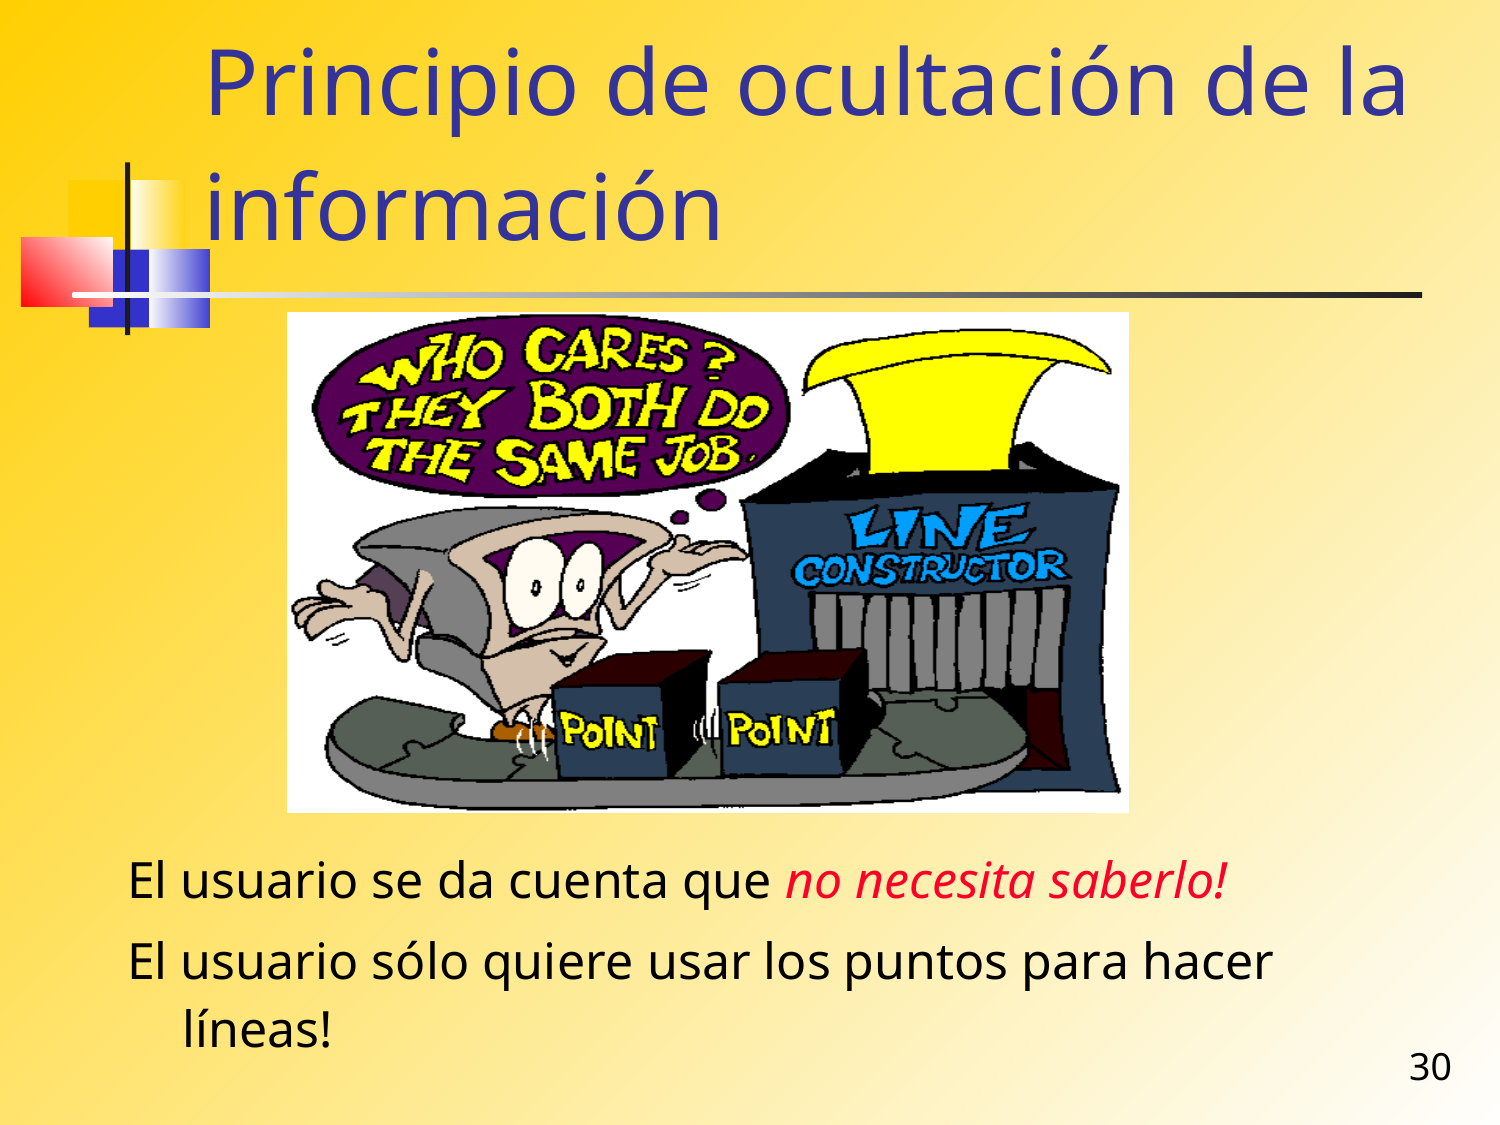

# Principio de ocultación de la información
El usuario se da cuenta que no necesita saberlo!
El usuario sólo quiere usar los puntos para hacer líneas!
30